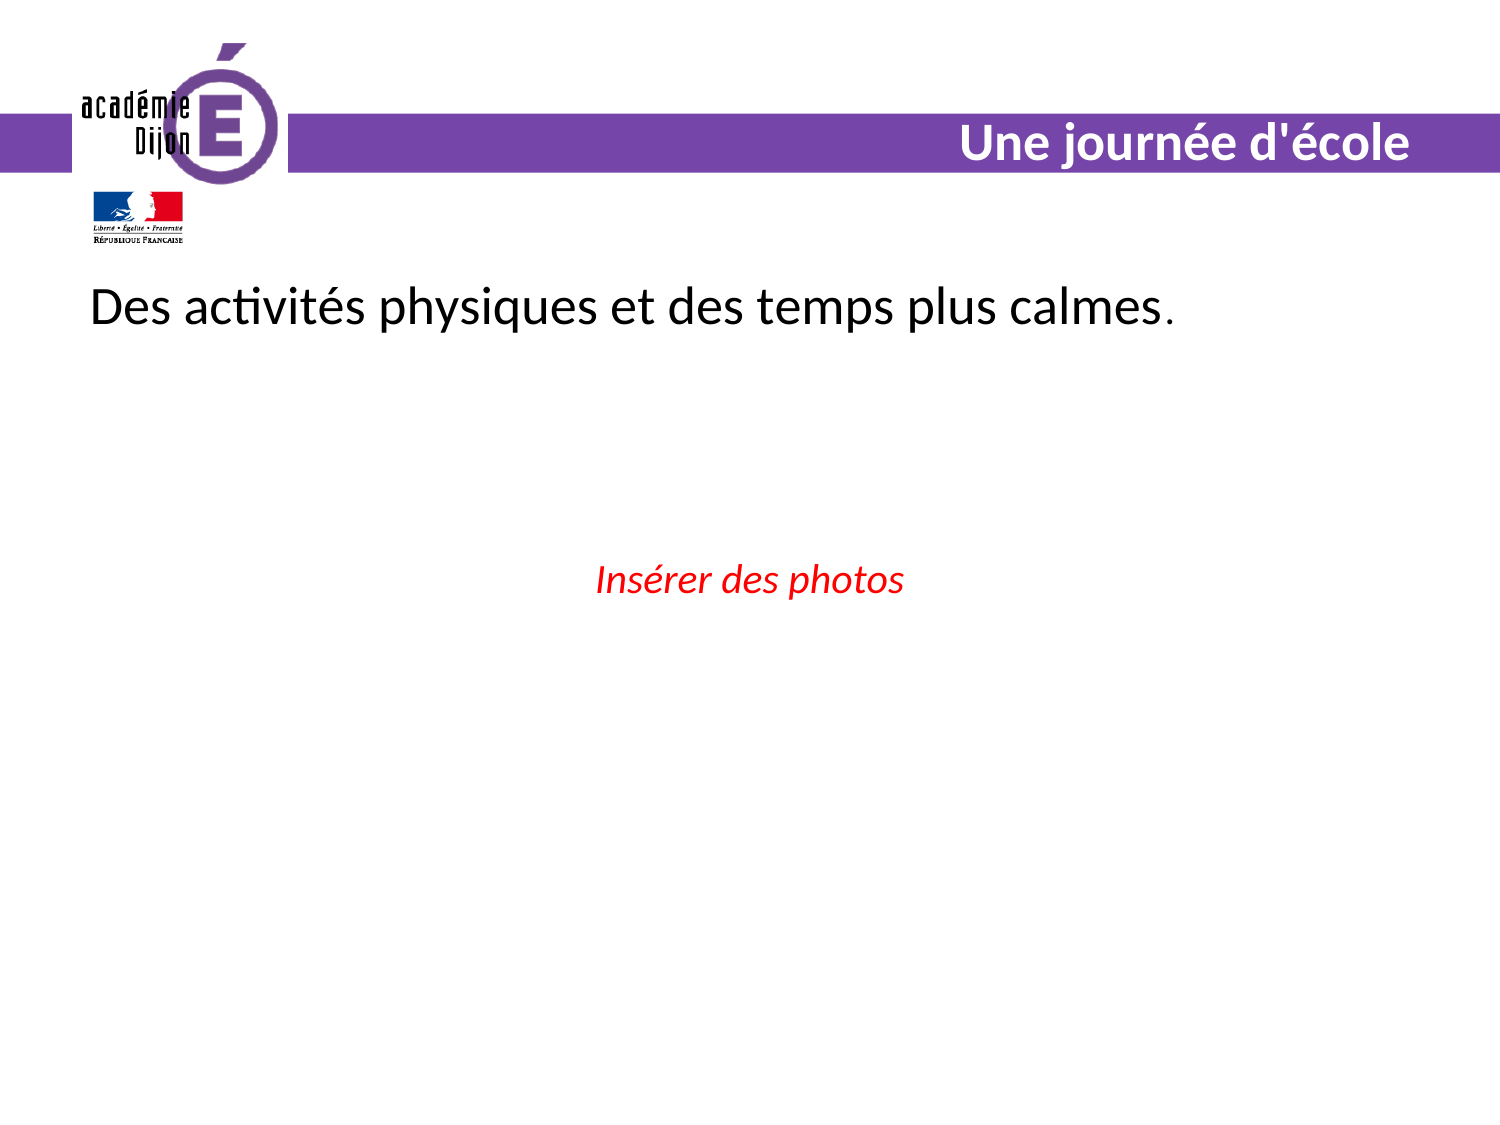

# Une journée d'école
Des activités physiques et des temps plus calmes.
Insérer des photos